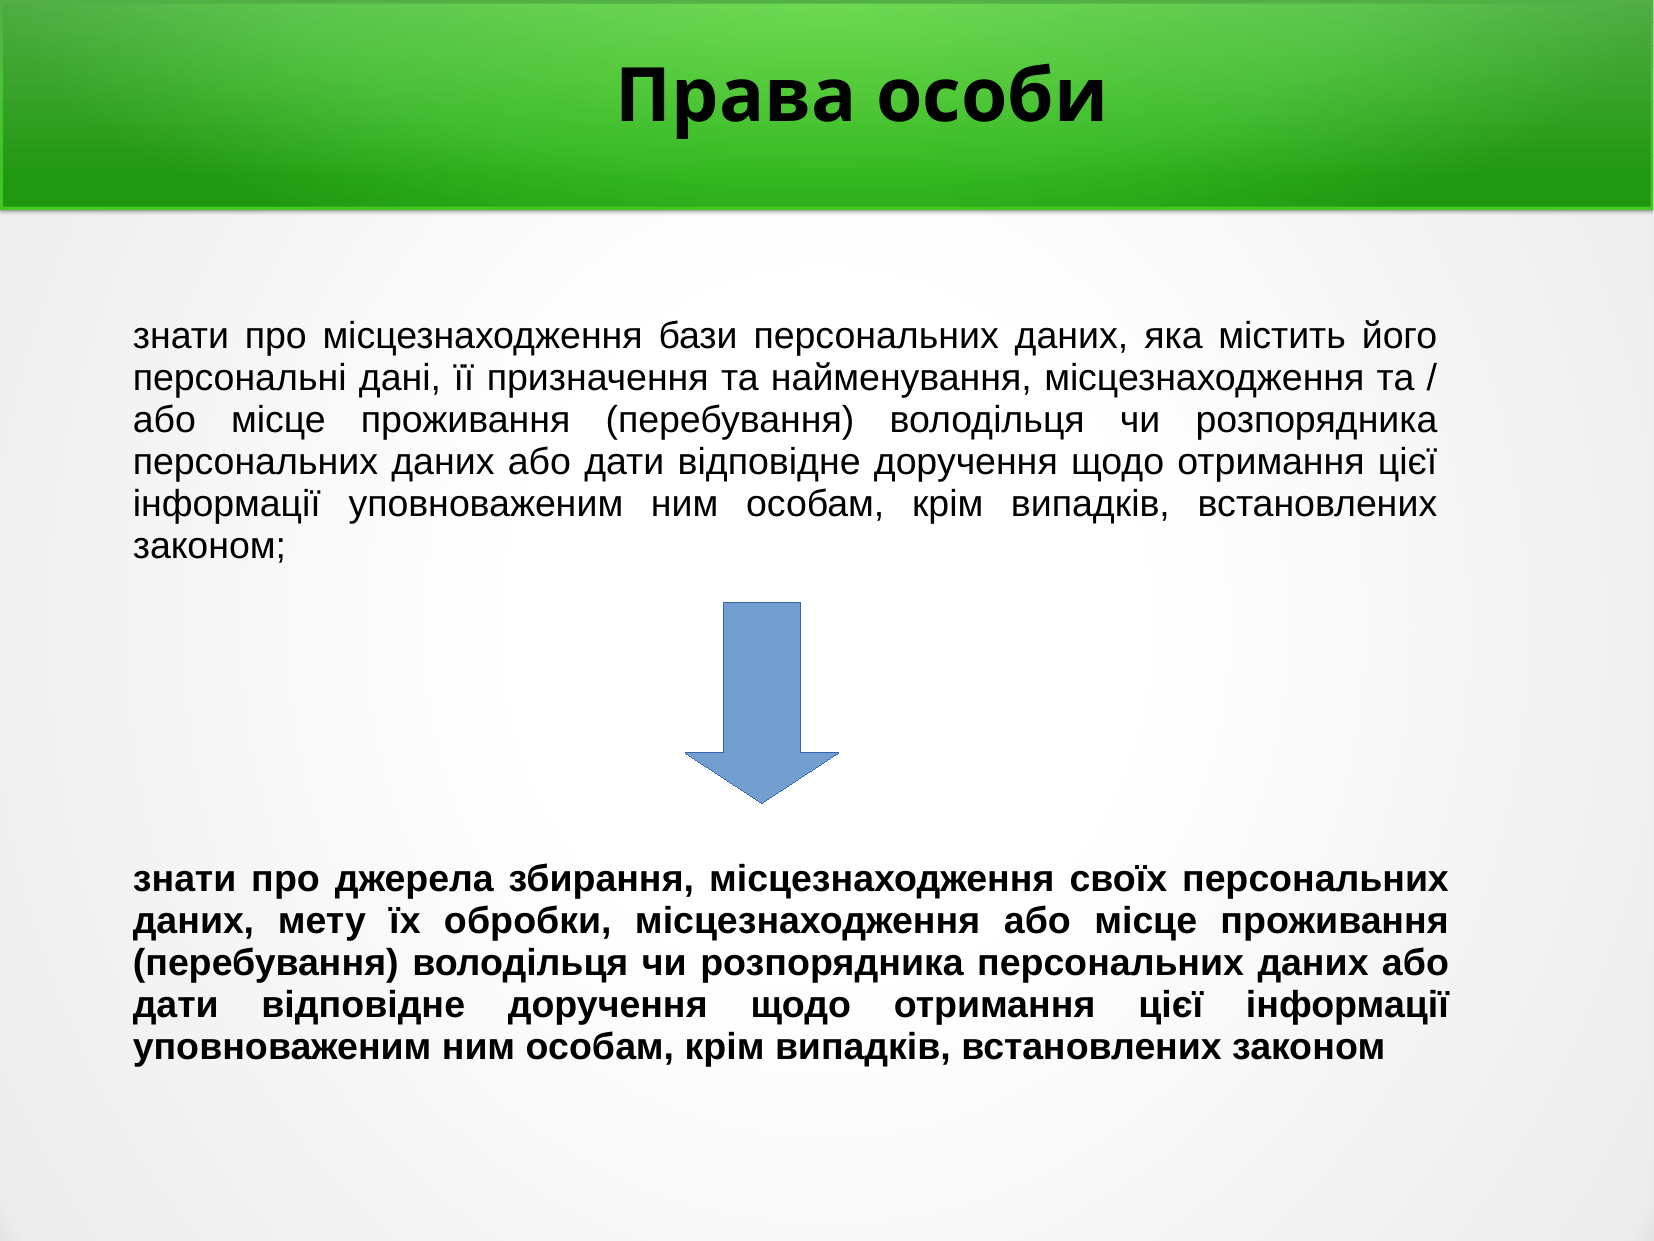

Права особи
знати про місцезнаходження бази персональних даних, яка містить його персональні дані, її призначення та найменування, місцезнаходження та / або місце проживання (перебування) володільця чи розпорядника персональних даних або дати відповідне доручення щодо отримання цієї інформації уповноваженим ним особам, крім випадків, встановлених законом;
знати про джерела збирання, місцезнаходження своїх персональних даних, мету їх обробки, місцезнаходження або місце проживання (перебування) володільця чи розпорядника персональних даних або дати відповідне доручення щодо отримання цієї інформації уповноваженим ним особам, крім випадків, встановлених законом